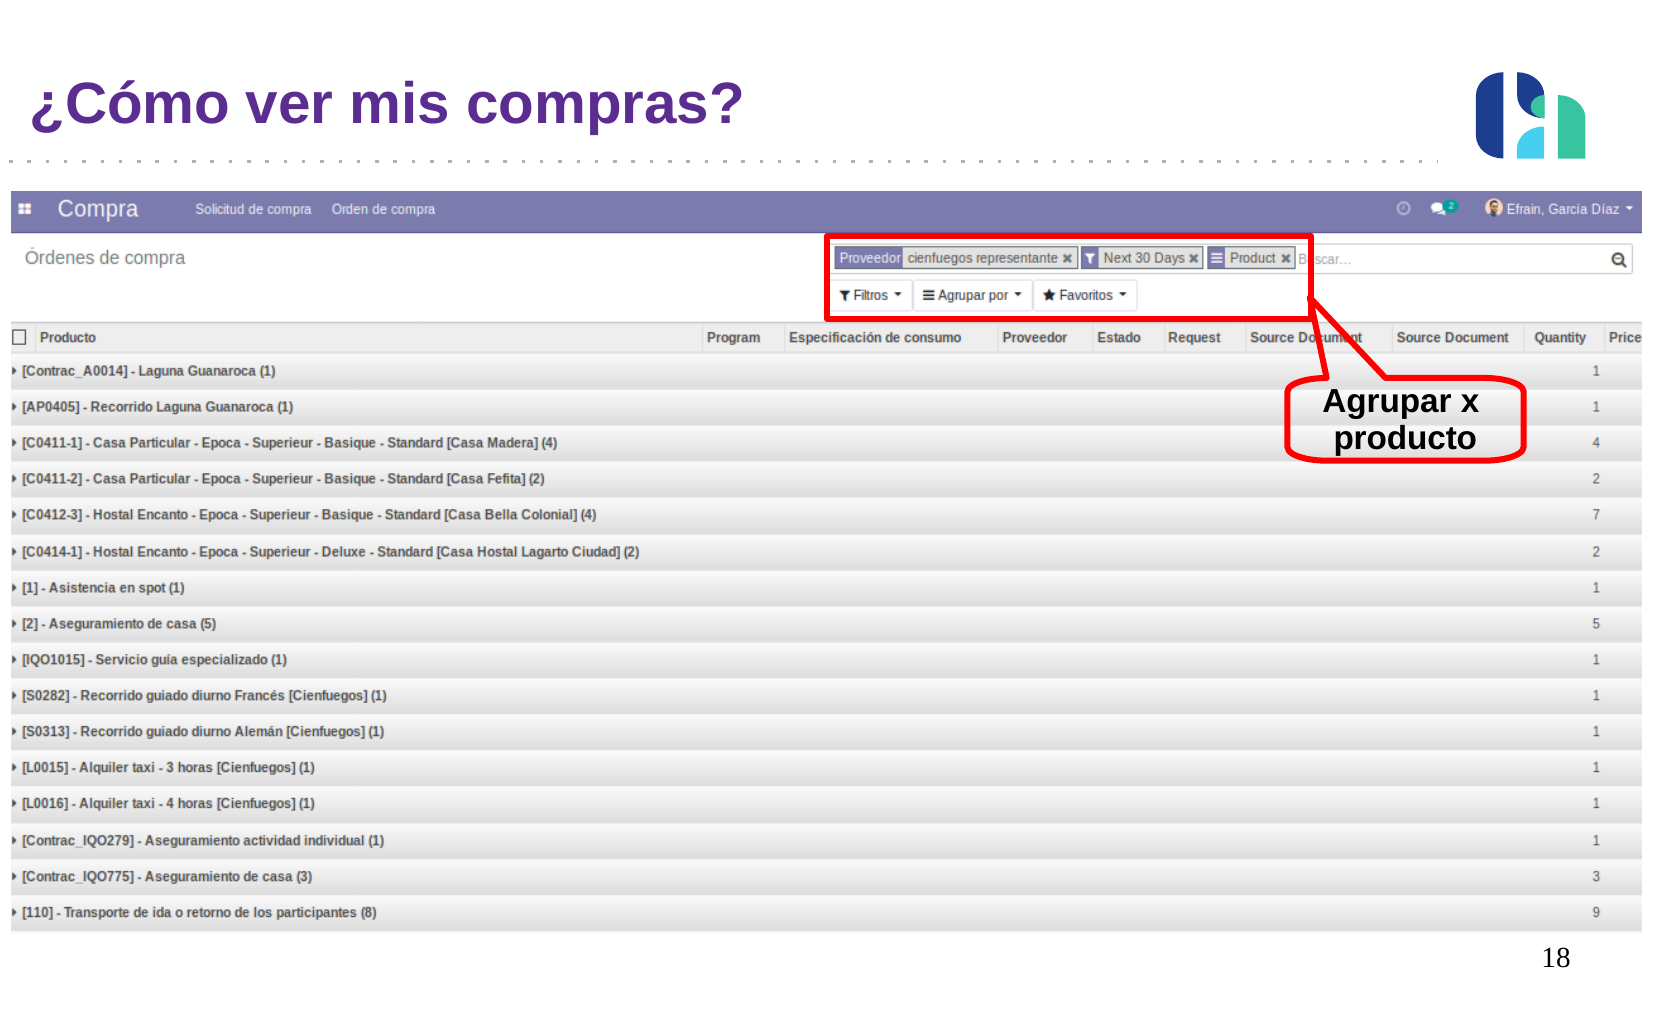

¿Cómo ver mis compras?
Agrupar x
producto
18